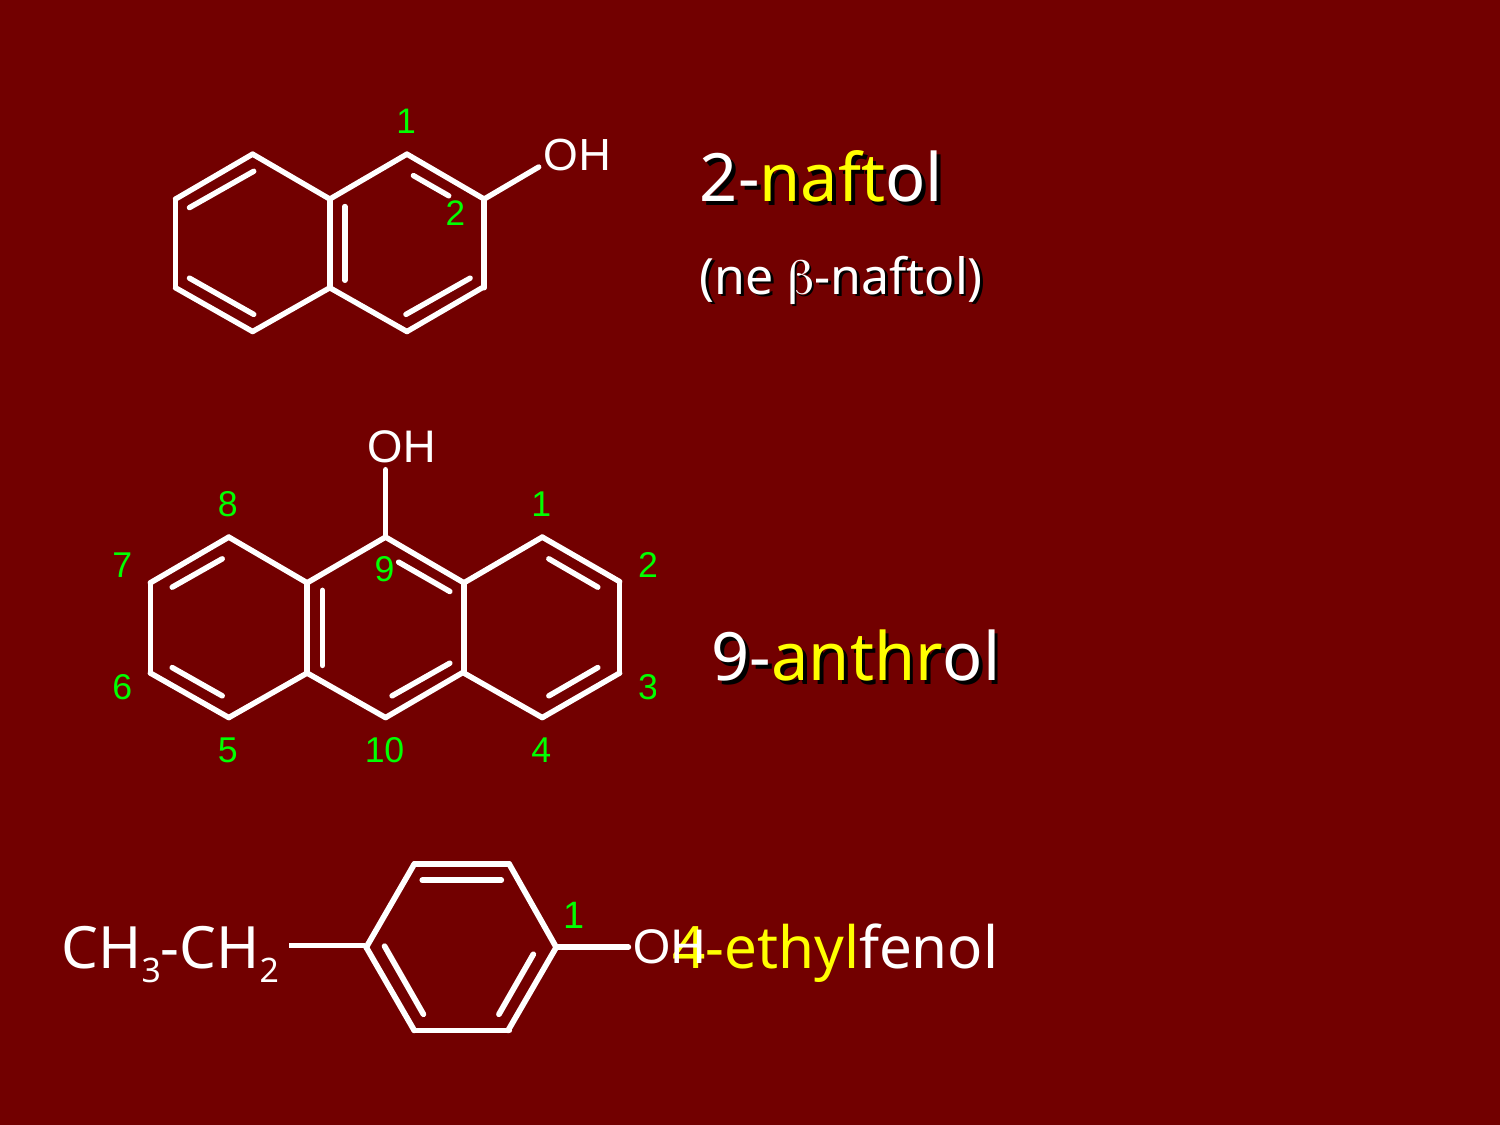

#
 2-naftol
 (ne -naftol)
 9-anthrol
 CH3-CH2 4-ethylfenol